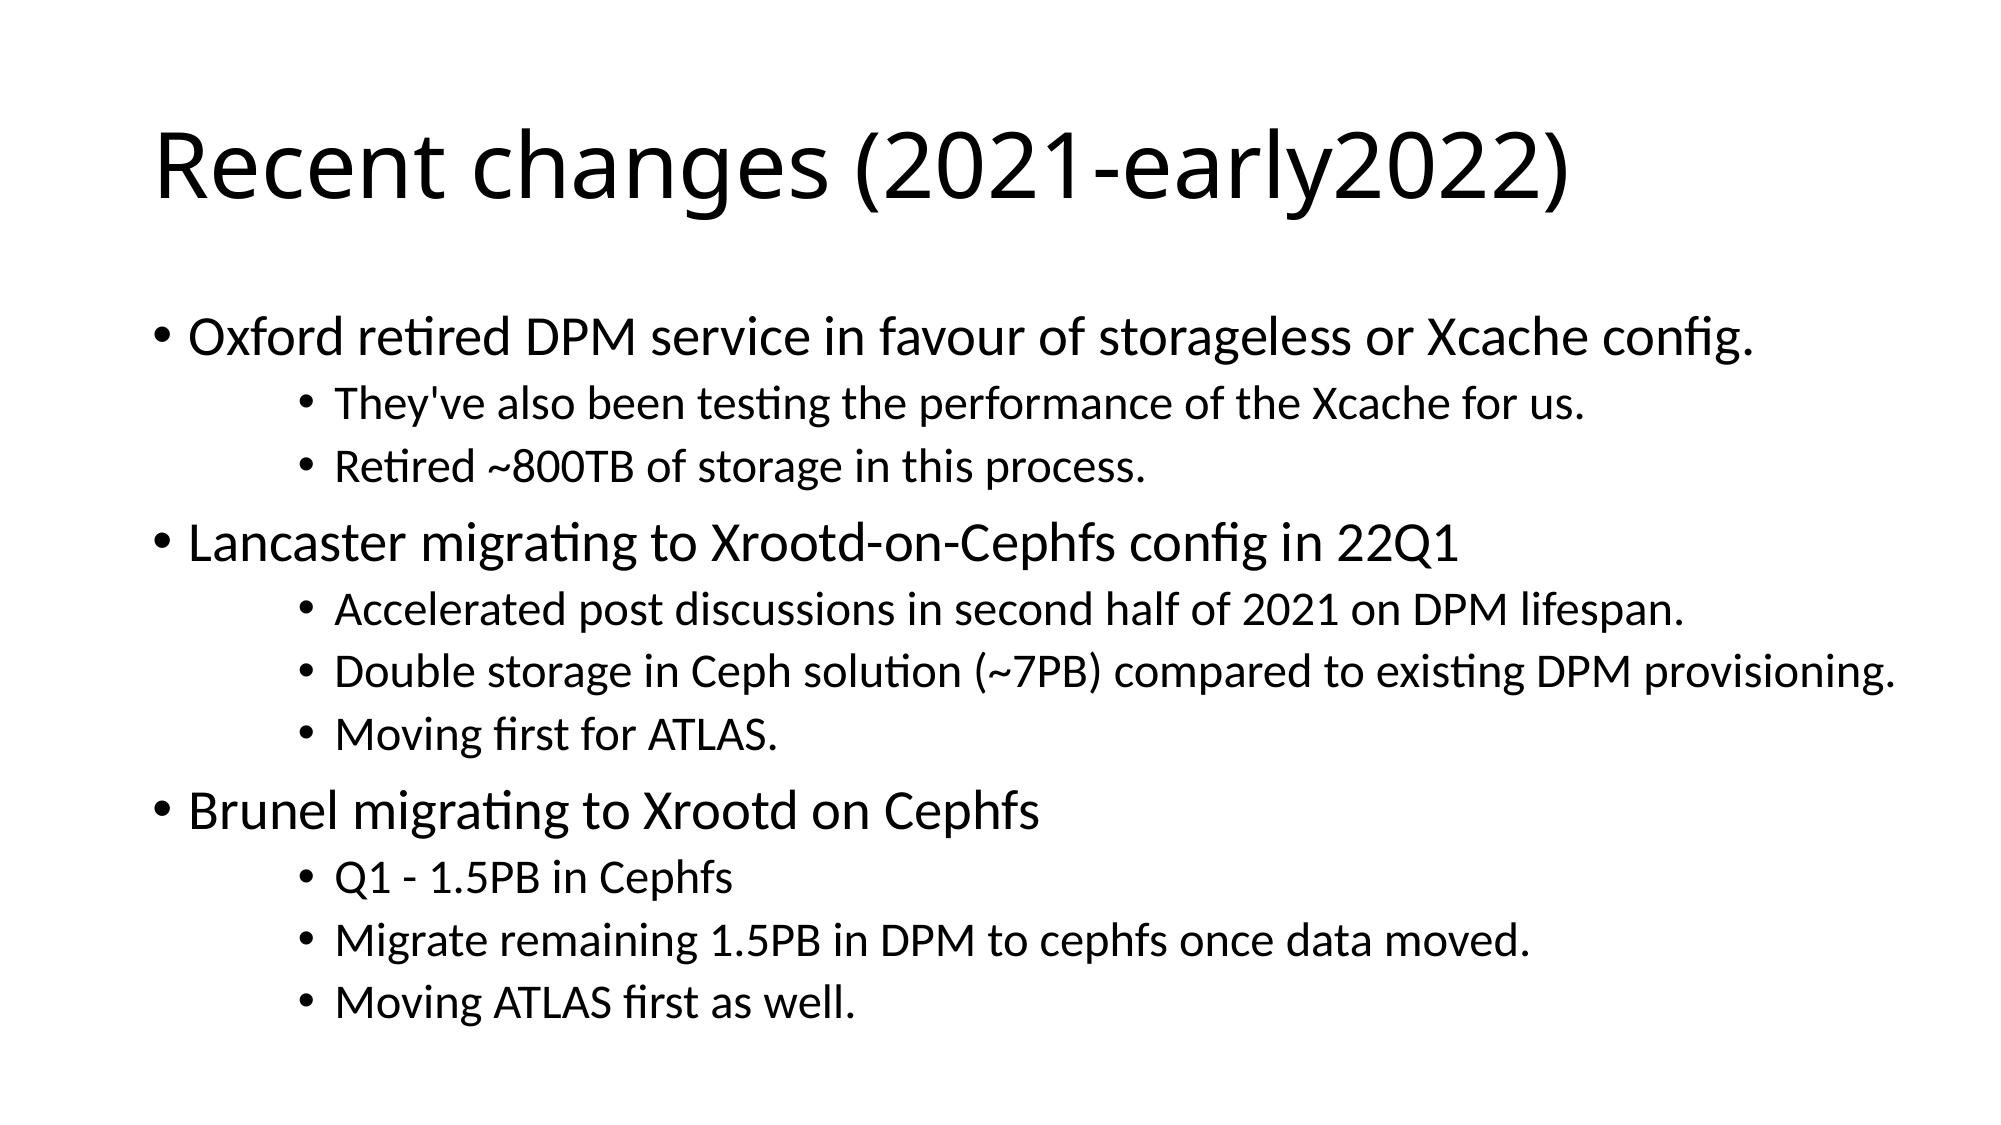

# Recent changes (2021-early2022)
Oxford retired DPM service in favour of storageless or Xcache config.
They've also been testing the performance of the Xcache for us.
Retired ~800TB of storage in this process.
Lancaster migrating to Xrootd-on-Cephfs config in 22Q1
Accelerated post discussions in second half of 2021 on DPM lifespan.
Double storage in Ceph solution (~7PB) compared to existing DPM provisioning.
Moving first for ATLAS.
Brunel migrating to Xrootd on Cephfs
Q1 - 1.5PB in Cephfs
Migrate remaining 1.5PB in DPM to cephfs once data moved.
Moving ATLAS first as well.